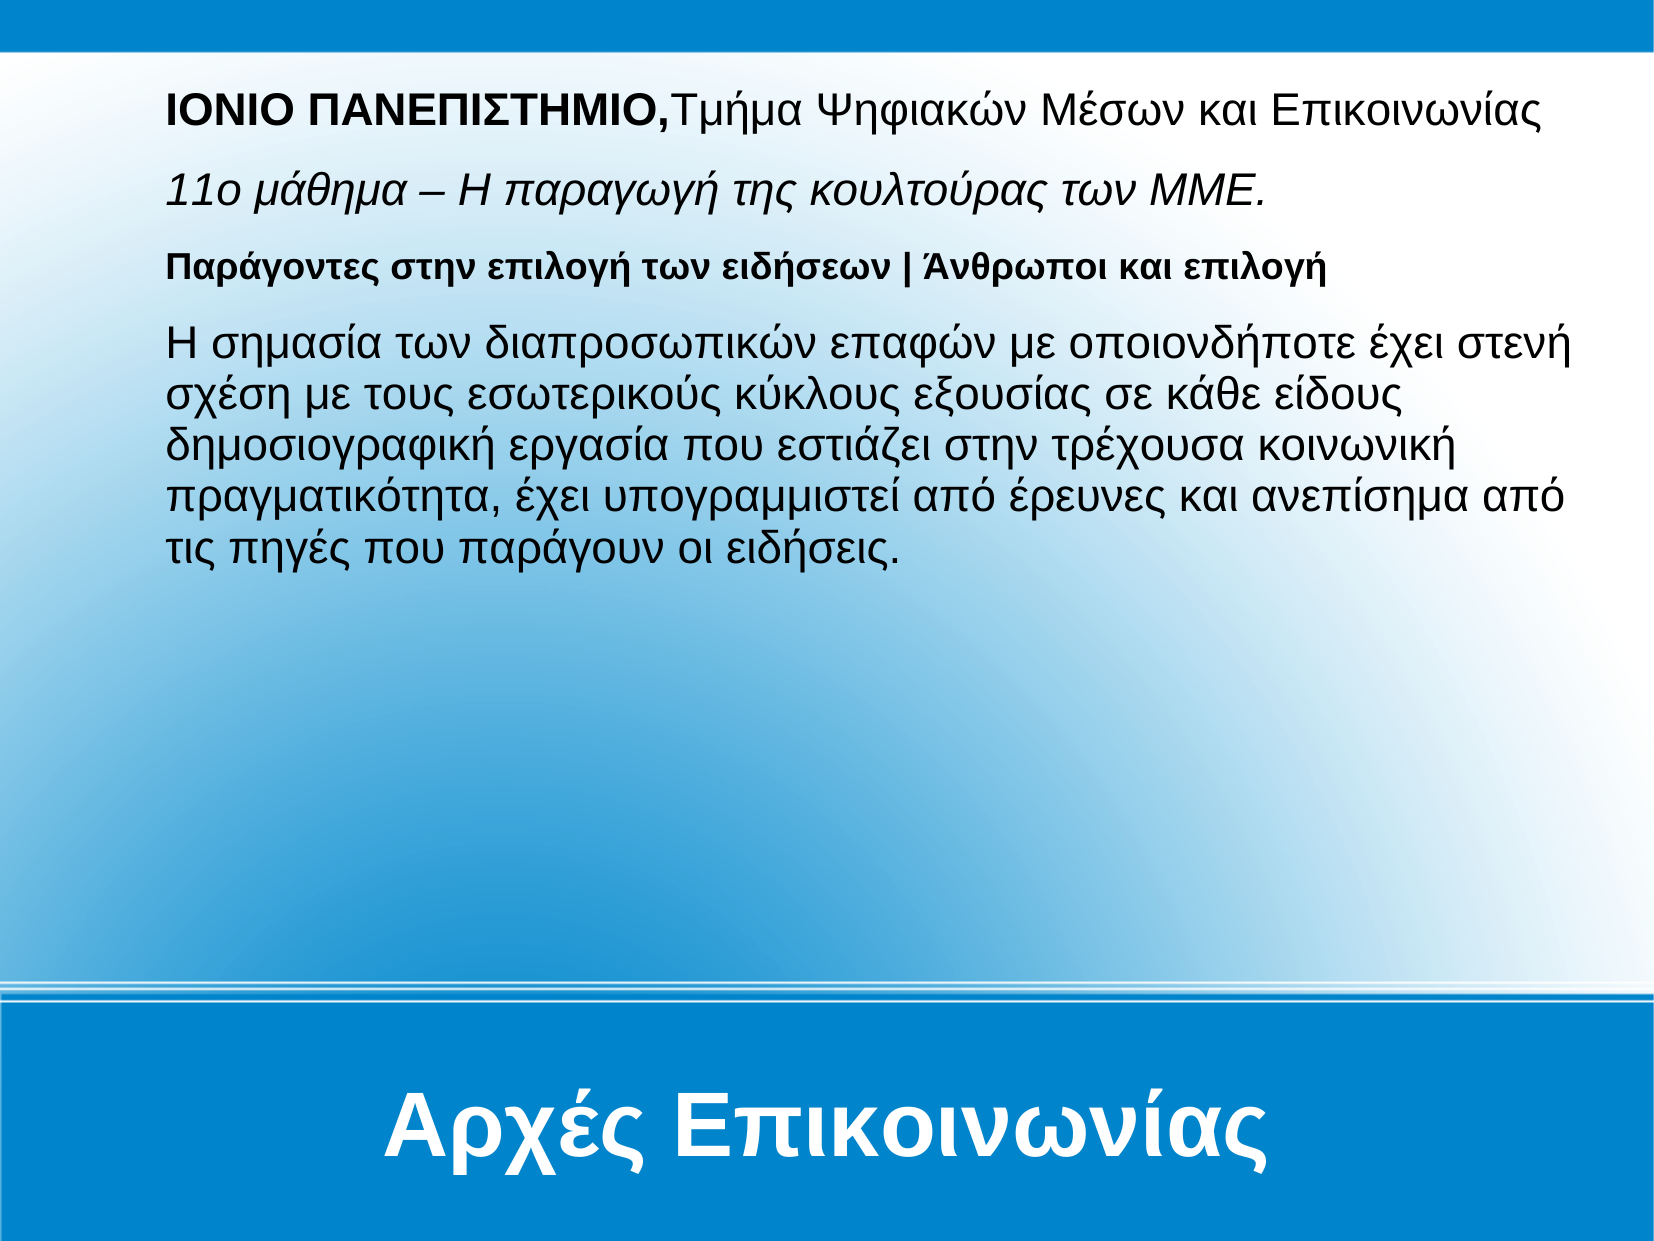

ΙΟΝΙΟ ΠΑΝΕΠΙΣΤΗΜΙΟ,Τμήμα Ψηφιακών Μέσων και Επικοινωνίας
11ο μάθημα – Η παραγωγή της κουλτούρας των ΜΜΕ.
Παράγοντες στην επιλογή των ειδήσεων | Άνθρωποι και επιλογή
Η σημασία των διαπροσωπικών επαφών με οποιονδήποτε έχει στενή σχέση με τους εσωτερικούς κύκλους εξουσίας σε κάθε είδους δημοσιογραφική εργασία που εστιάζει στην τρέχουσα κοινωνική πραγματικότητα, έχει υπογραμμιστεί από έρευνες και ανεπίσημα από τις πηγές που παράγουν οι ειδήσεις.
# Αρχές Επικοινωνίας